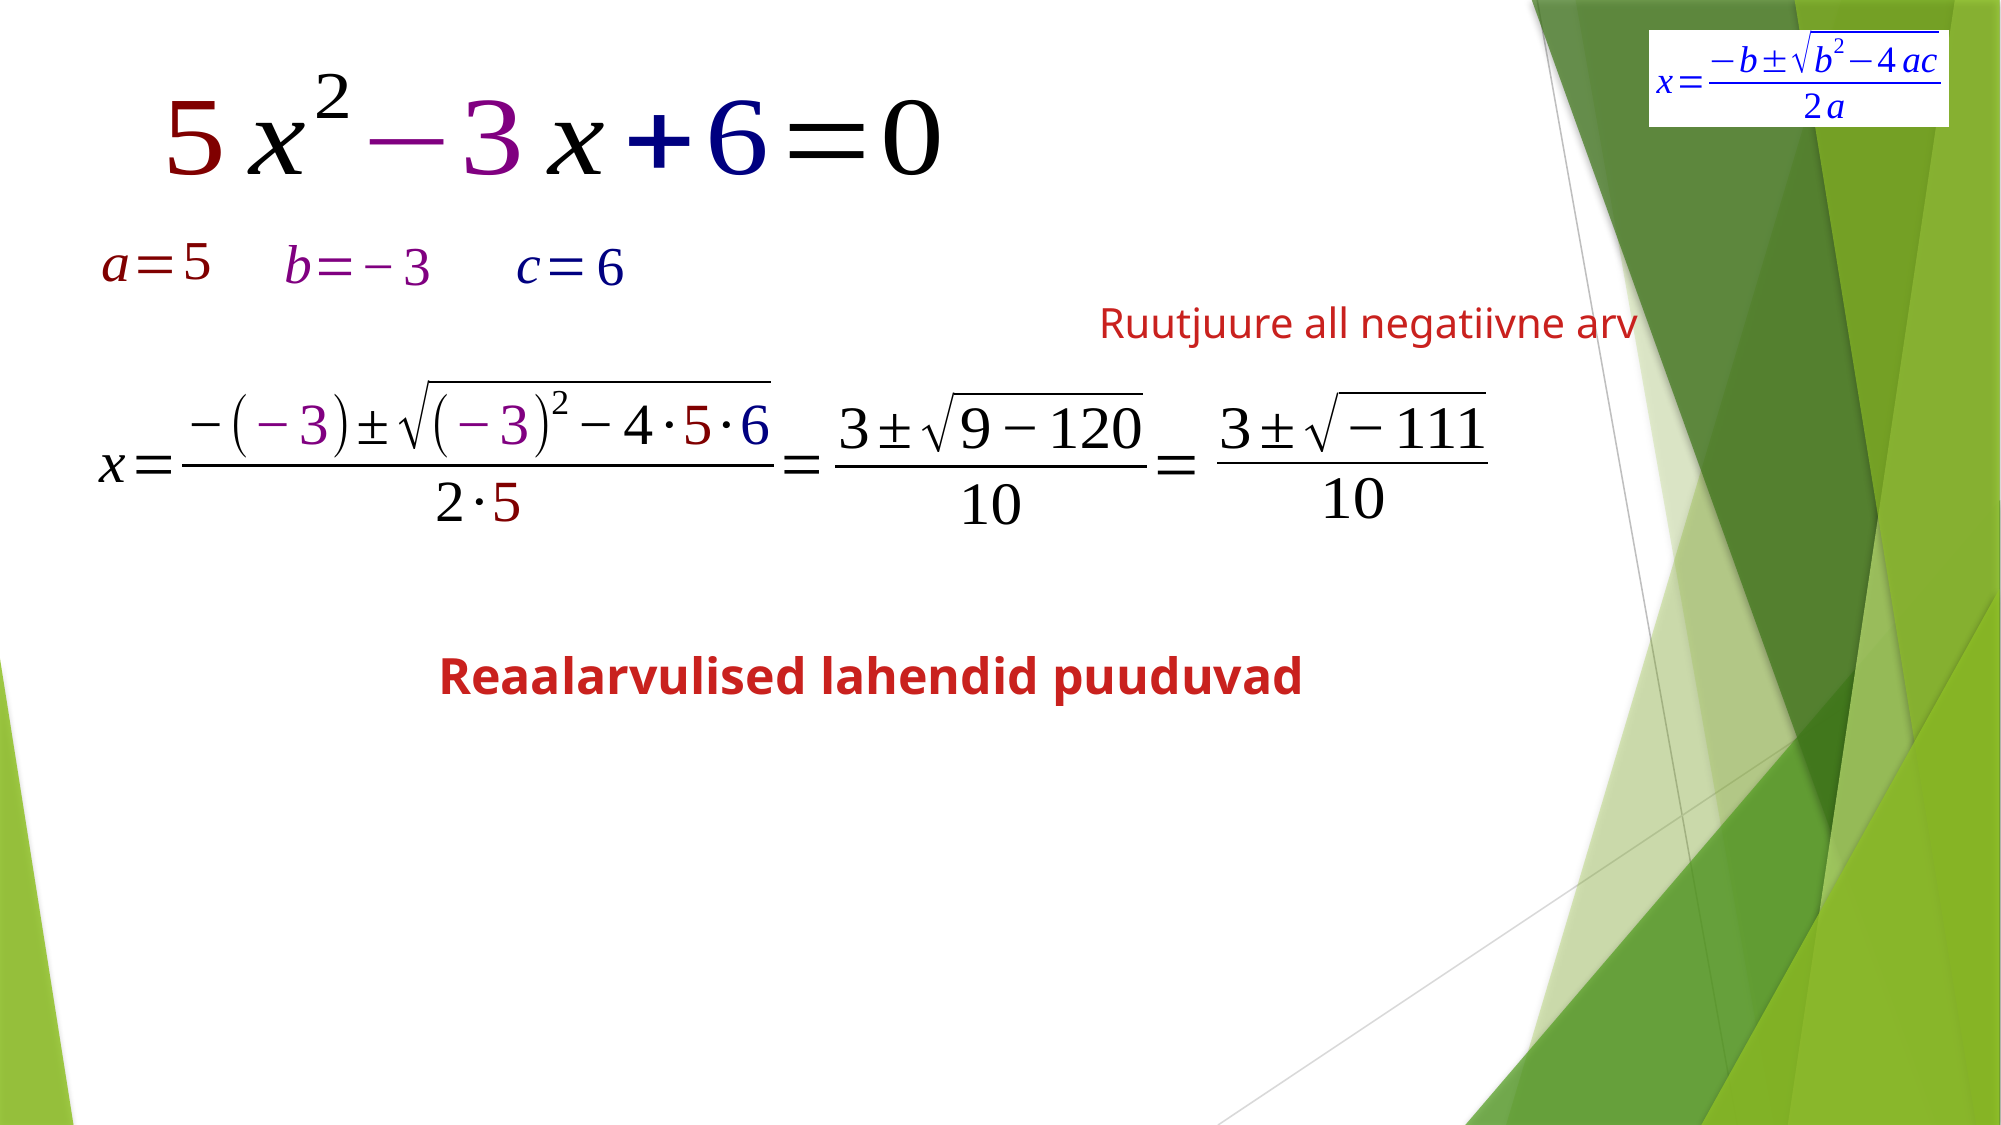

Ruutjuure all negatiivne arv
Reaalarvulised lahendid puuduvad